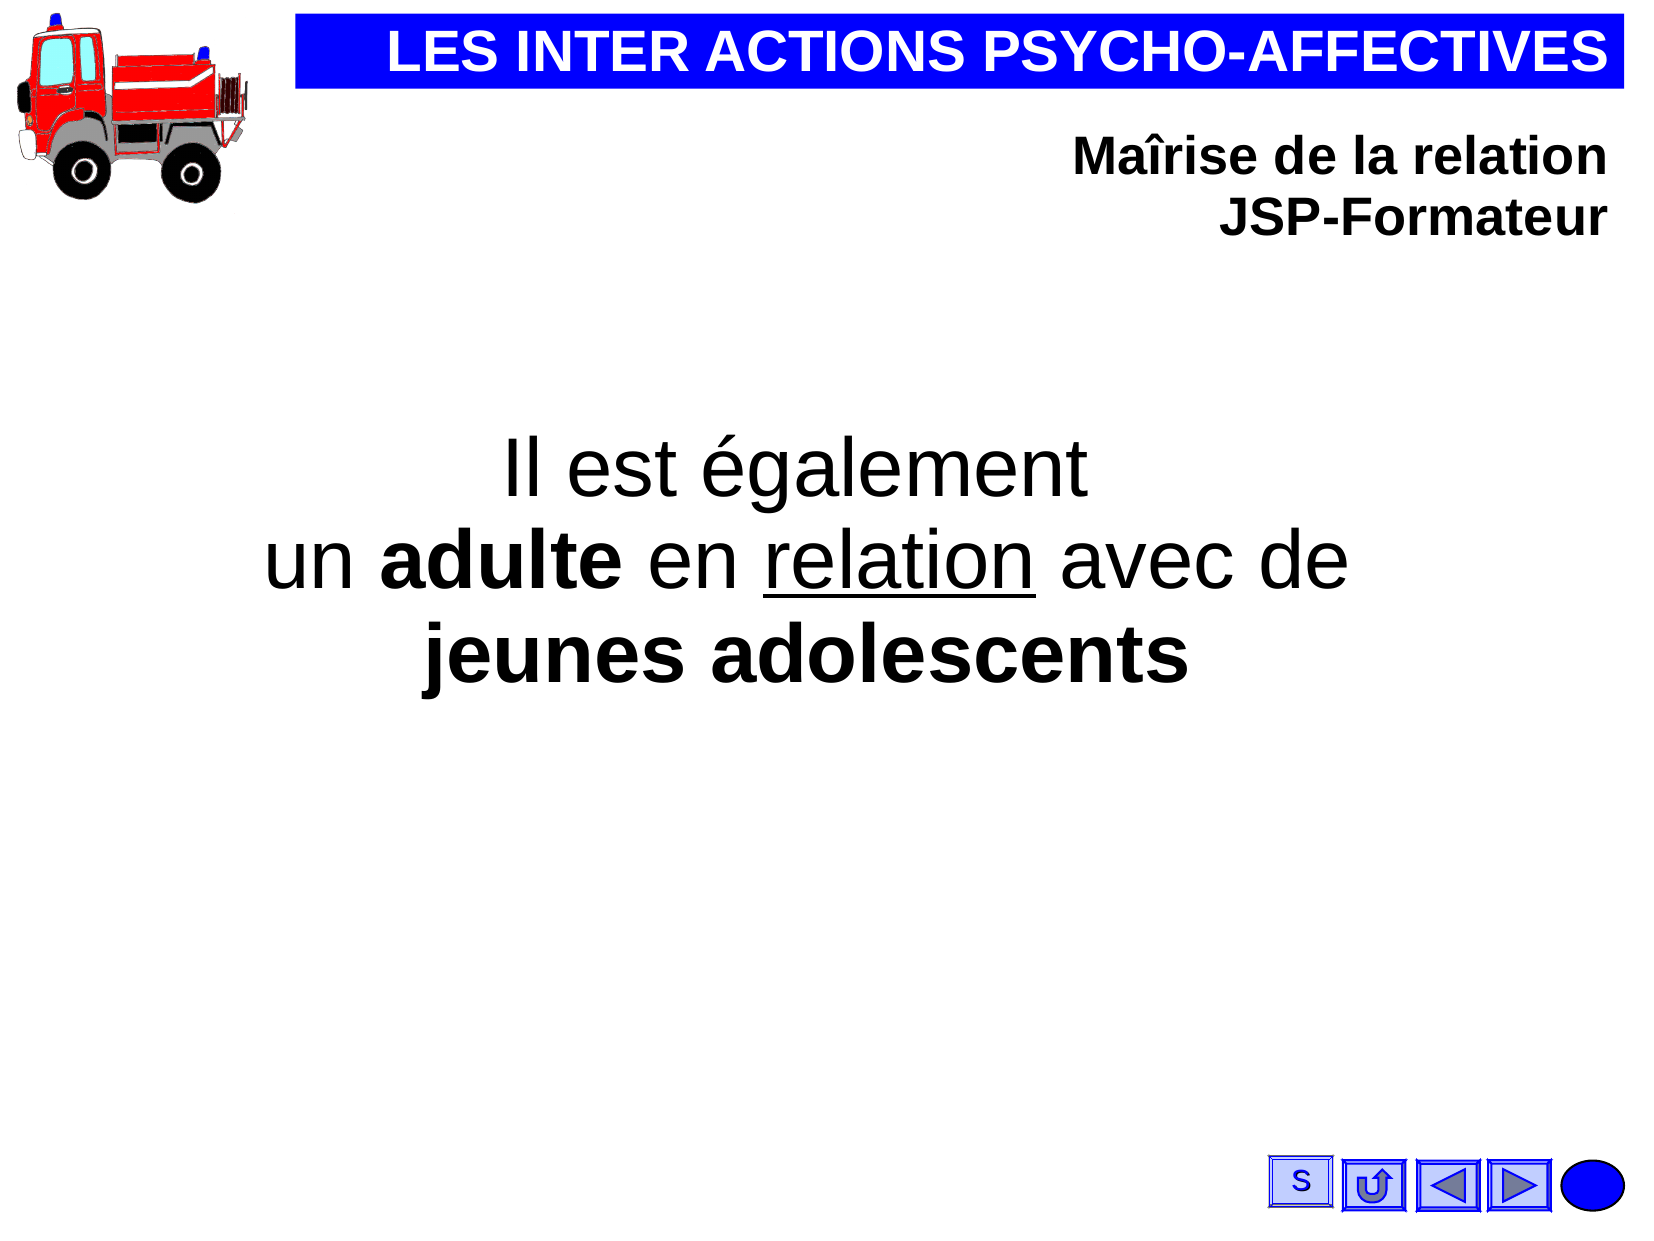

LES INTER ACTIONS PSYCHO-AFFECTIVES
Maîrise de la relation
JSP-Formateur
Il est également
un adulte en relation avec de jeunes adolescents